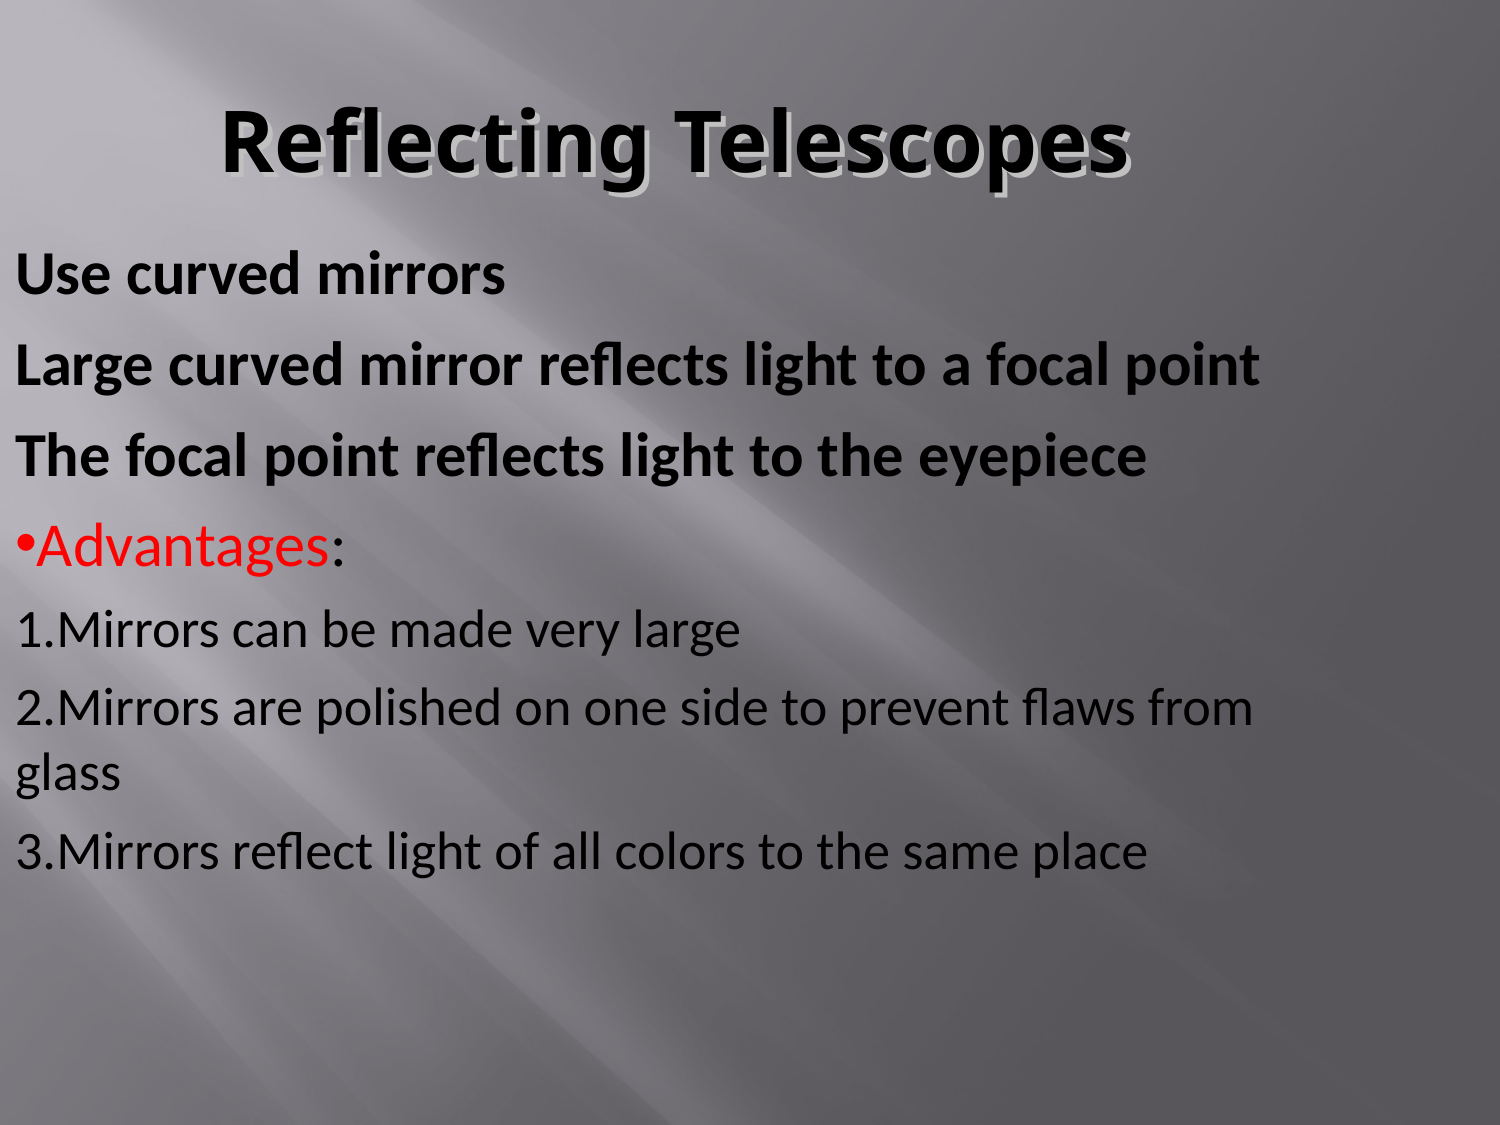

# Reflecting Telescopes
Use curved mirrors
Large curved mirror reflects light to a focal point
The focal point reflects light to the eyepiece
Advantages:
Mirrors can be made very large
Mirrors are polished on one side to prevent flaws from glass
Mirrors reflect light of all colors to the same place